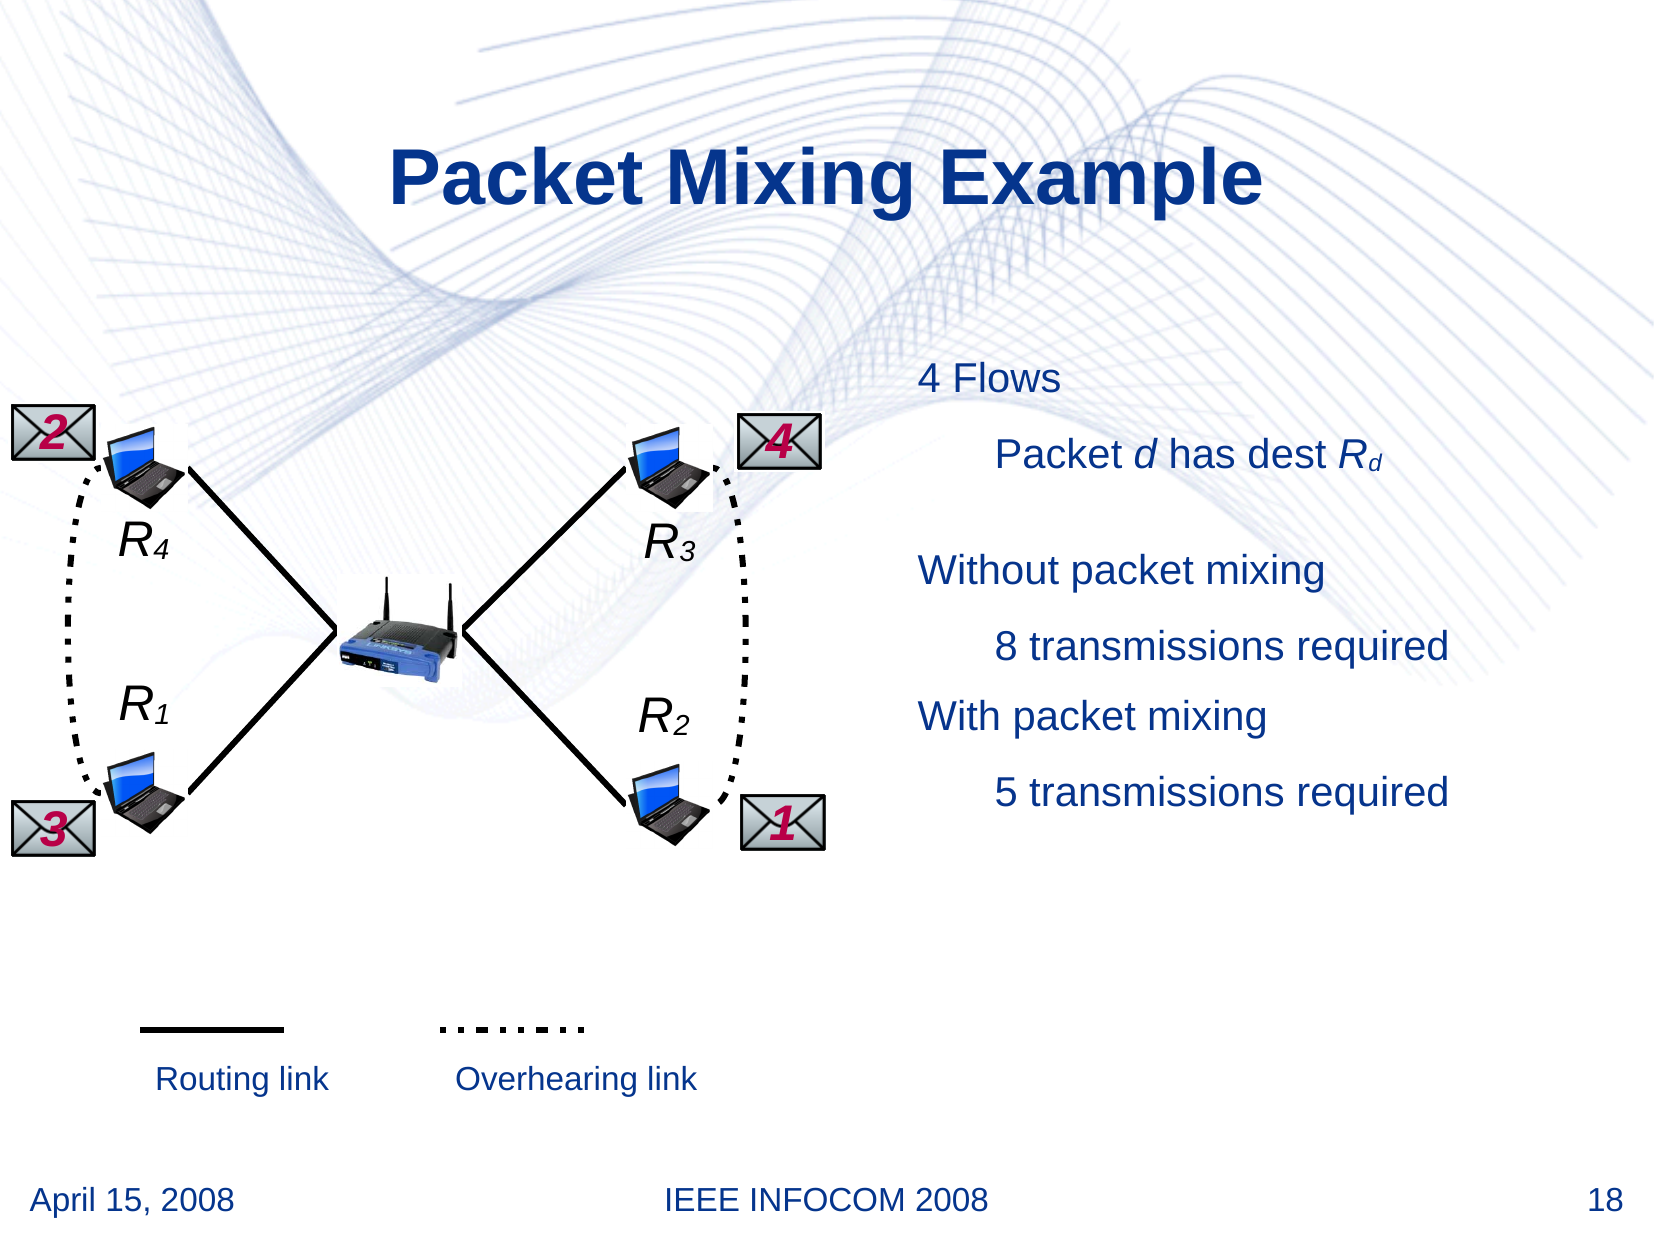

# Packet Mixing Example
4 Flows
Packet d has dest Rd
Without packet mixing
8 transmissions required
With packet mixing
5 transmissions required
2
4
R4
R3
R1
R2
1
3
Routing link
Overhearing link
April 15, 2008
IEEE INFOCOM 2008
18